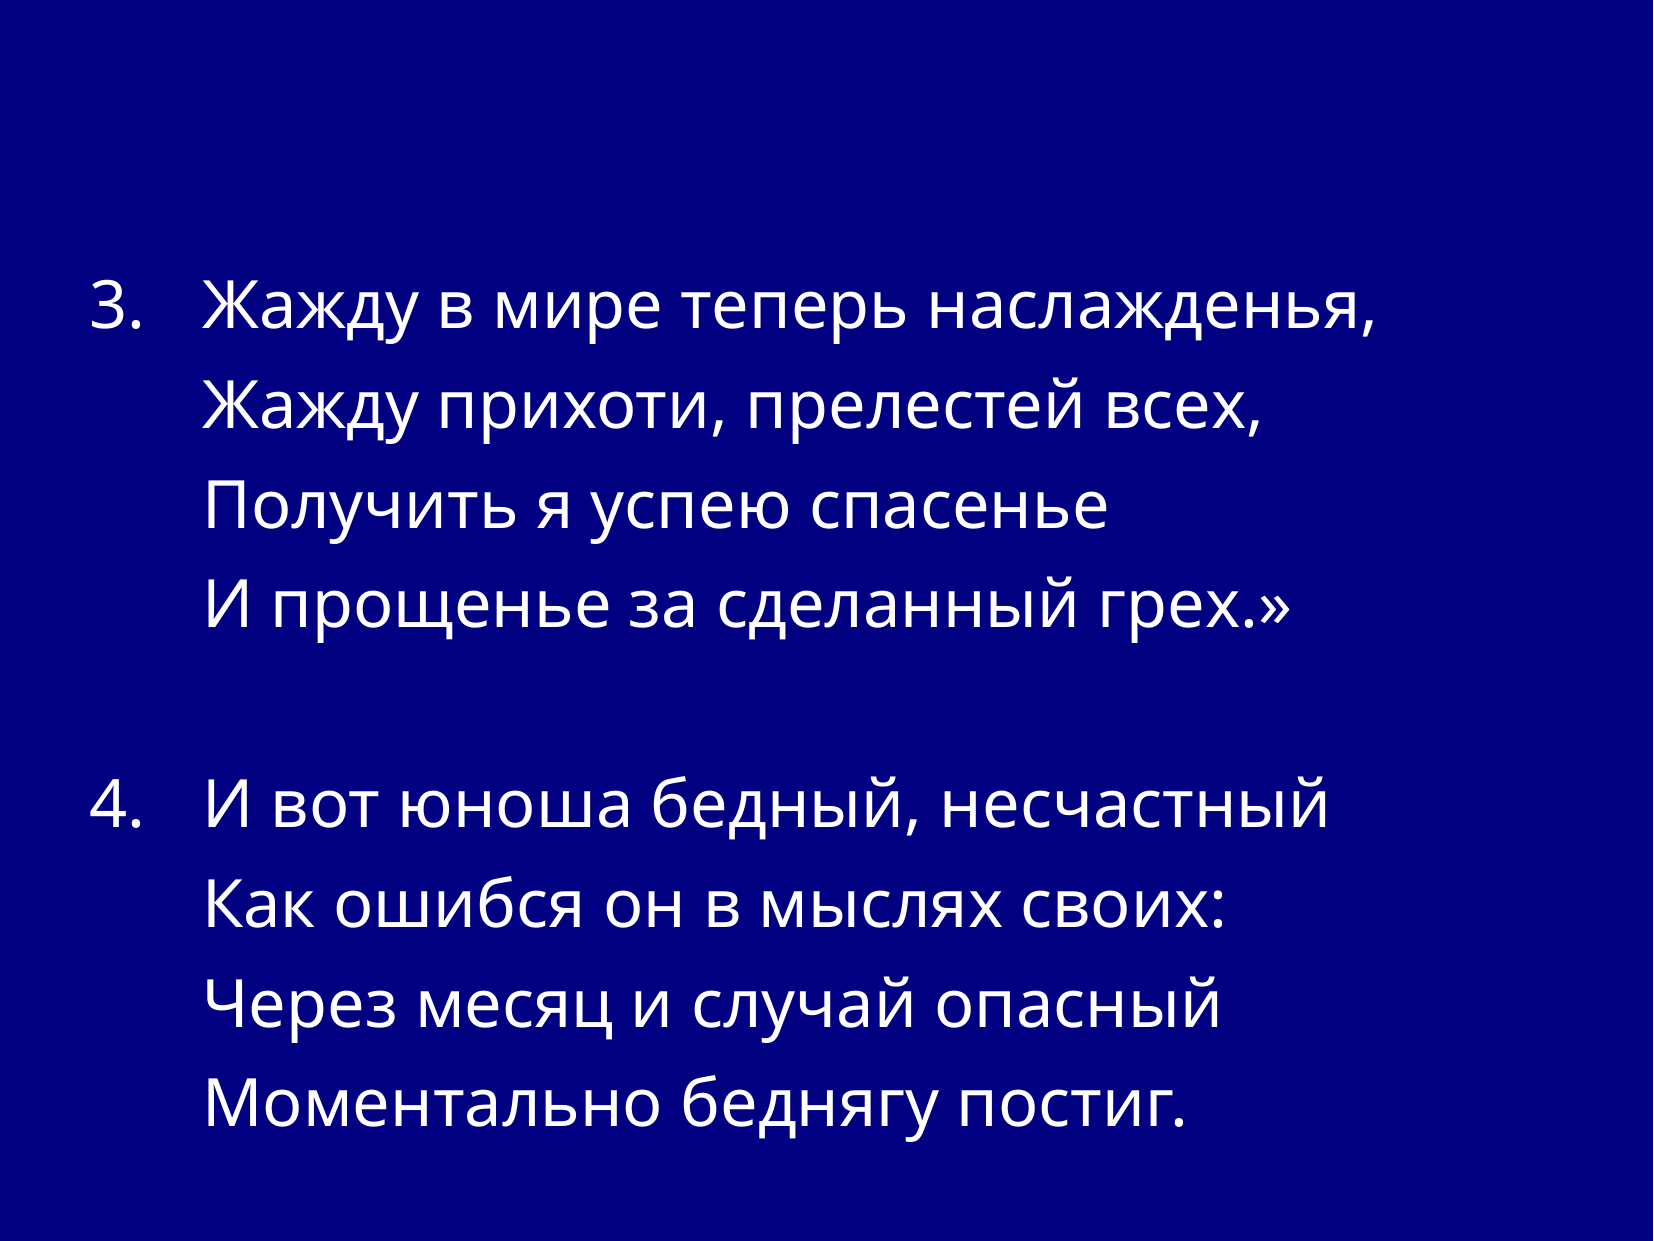

3.	Жажду в мире теперь наслажденья,
	Жажду прихоти, прелестей всех,
	Получить я успею спасенье
	И прощенье за сделанный грех.»
4.	И вот юноша бедный, несчастный
	Как ошибся он в мыслях своих:
	Через месяц и случай опасный
	Моментально беднягу постиг.